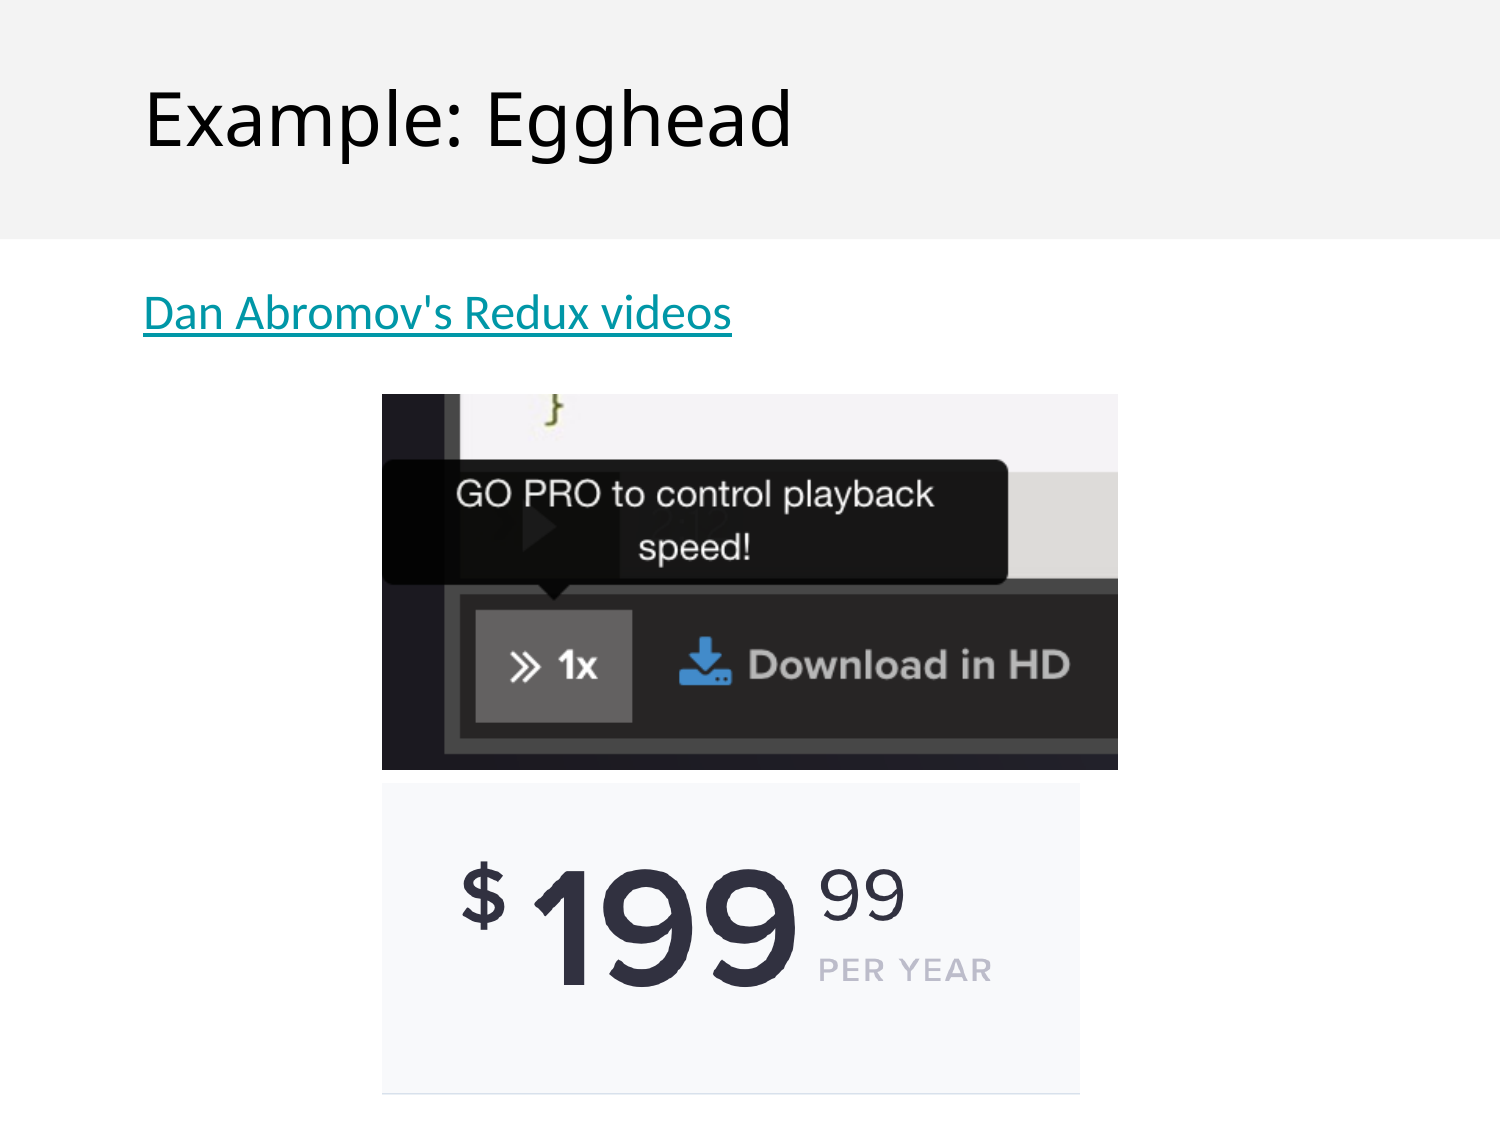

# Example: Egghead
Dan Abromov's Redux videos